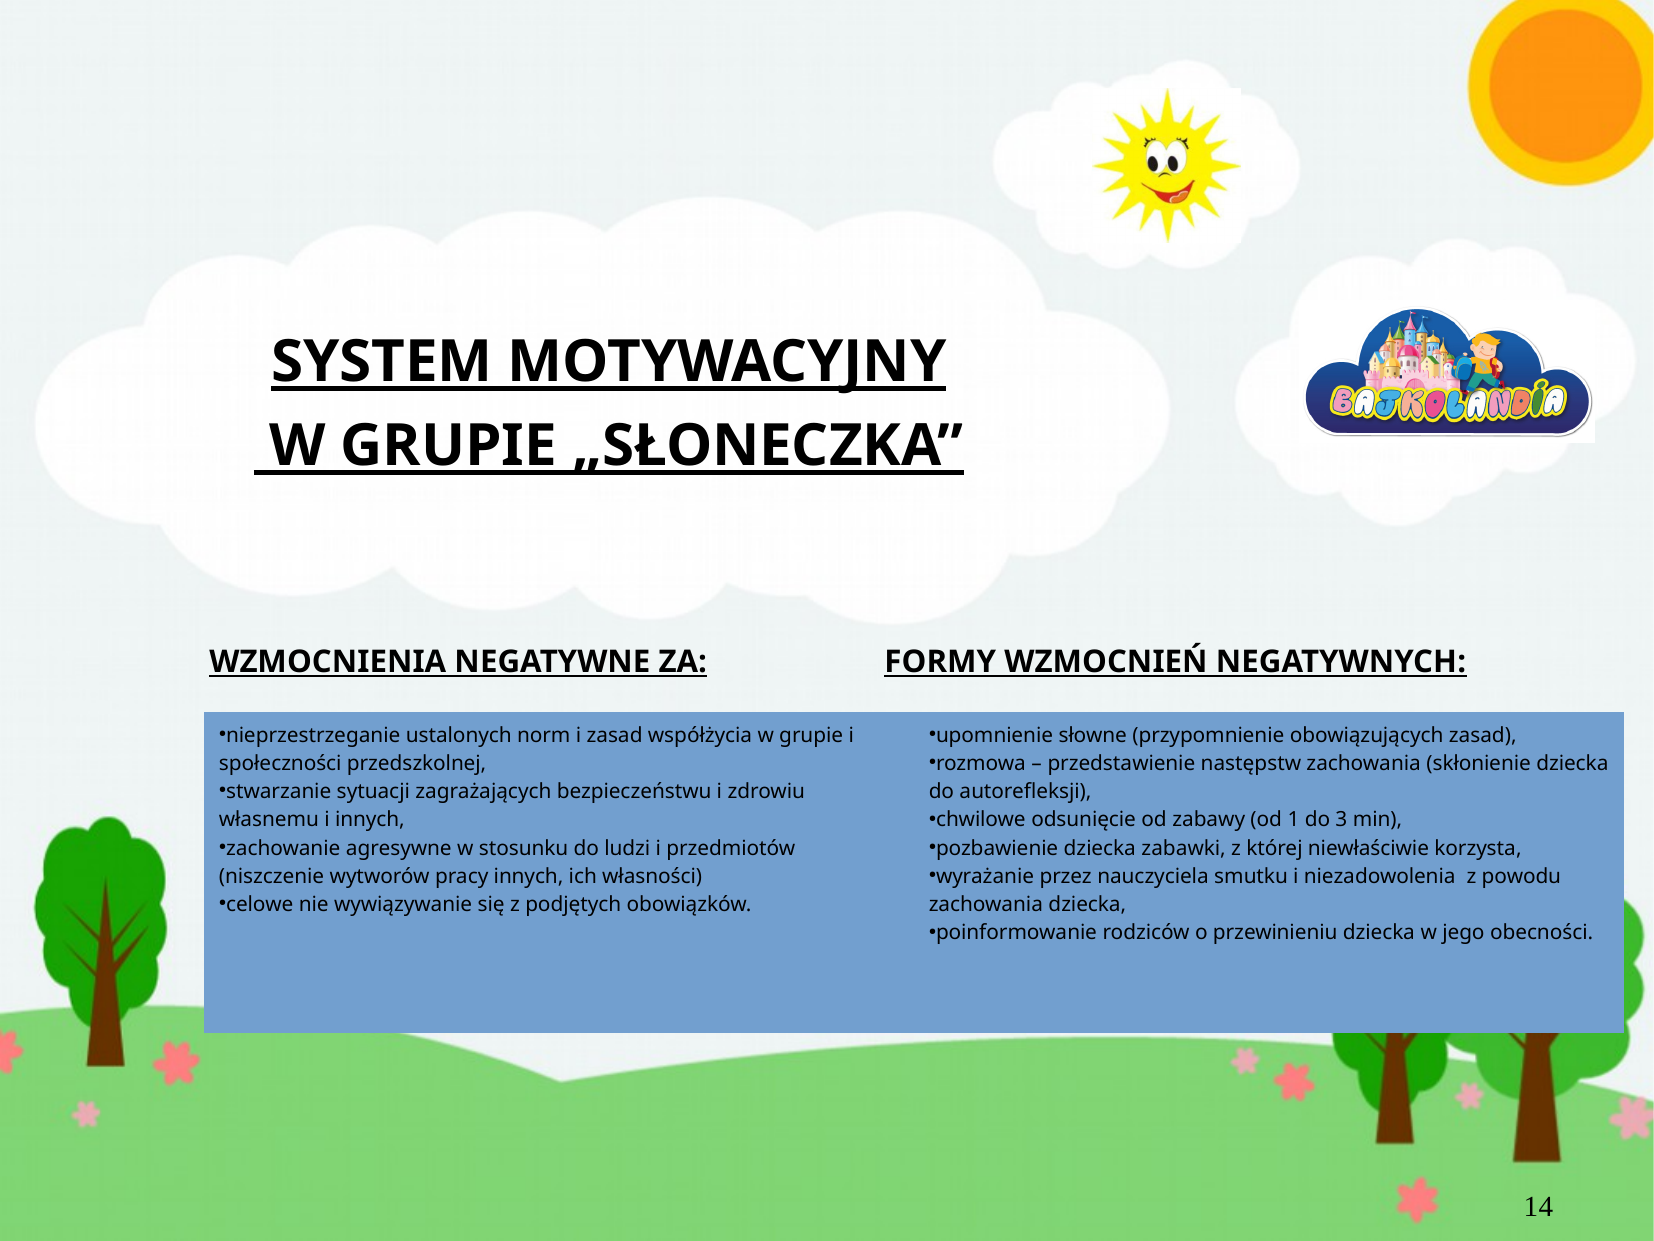

SYSTEM MOTYWACYJNY
 W GRUPIE „SŁONECZKA”
WZMOCNIENIA NEGATYWNE ZA:			FORMY WZMOCNIEŃ NEGATYWNYCH:
| nieprzestrzeganie ustalonych norm i zasad współżycia w grupie i społeczności przedszkolnej, stwarzanie sytuacji zagrażających bezpieczeństwu i zdrowiu własnemu i innych, zachowanie agresywne w stosunku do ludzi i przedmiotów (niszczenie wytworów pracy innych, ich własności) celowe nie wywiązywanie się z podjętych obowiązków. | upomnienie słowne (przypomnienie obowiązujących zasad), rozmowa – przedstawienie następstw zachowania (skłonienie dziecka do autorefleksji), chwilowe odsunięcie od zabawy (od 1 do 3 min), pozbawienie dziecka zabawki, z której niewłaściwie korzysta, wyrażanie przez nauczyciela smutku i niezadowolenia  z powodu zachowania dziecka, poinformowanie rodziców o przewinieniu dziecka w jego obecności. |
| --- | --- |